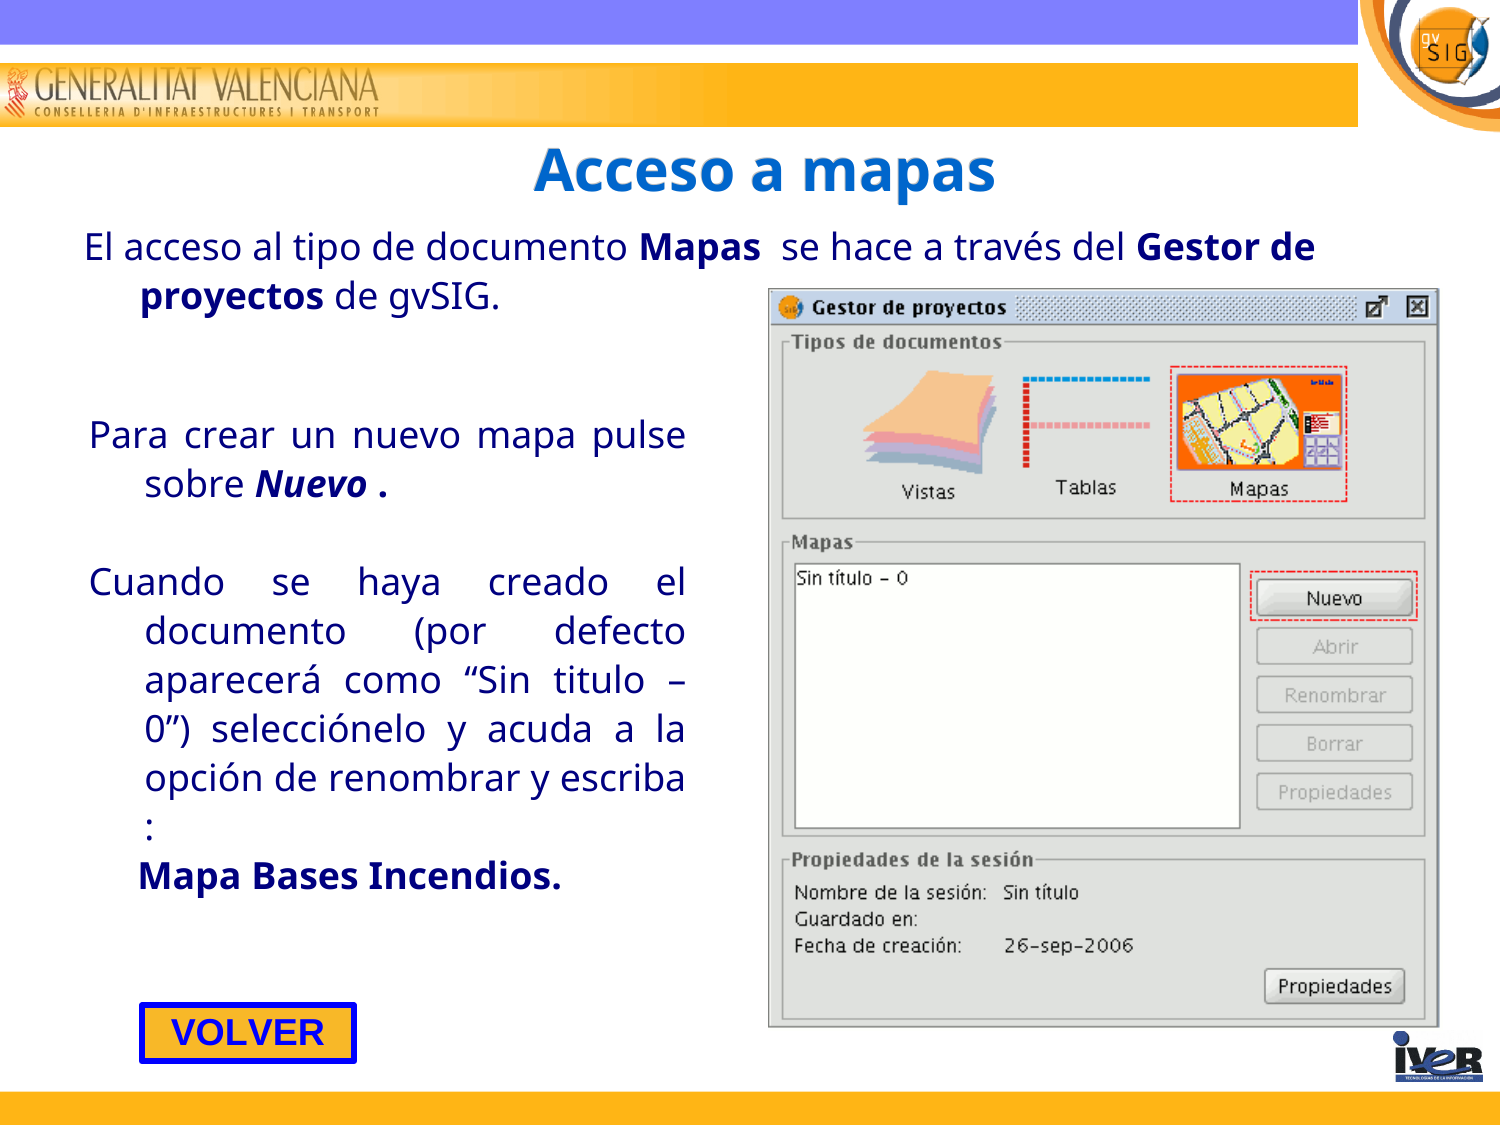

# Acceso a mapas
El acceso al tipo de documento Mapas se hace a través del Gestor de proyectos de gvSIG.
Para crear un nuevo mapa pulse sobre Nuevo .
Cuando se haya creado el documento (por defecto aparecerá como “Sin titulo – 0”) selecciónelo y acuda a la opción de renombrar y escriba :
 Mapa Bases Incendios.
VOLVER